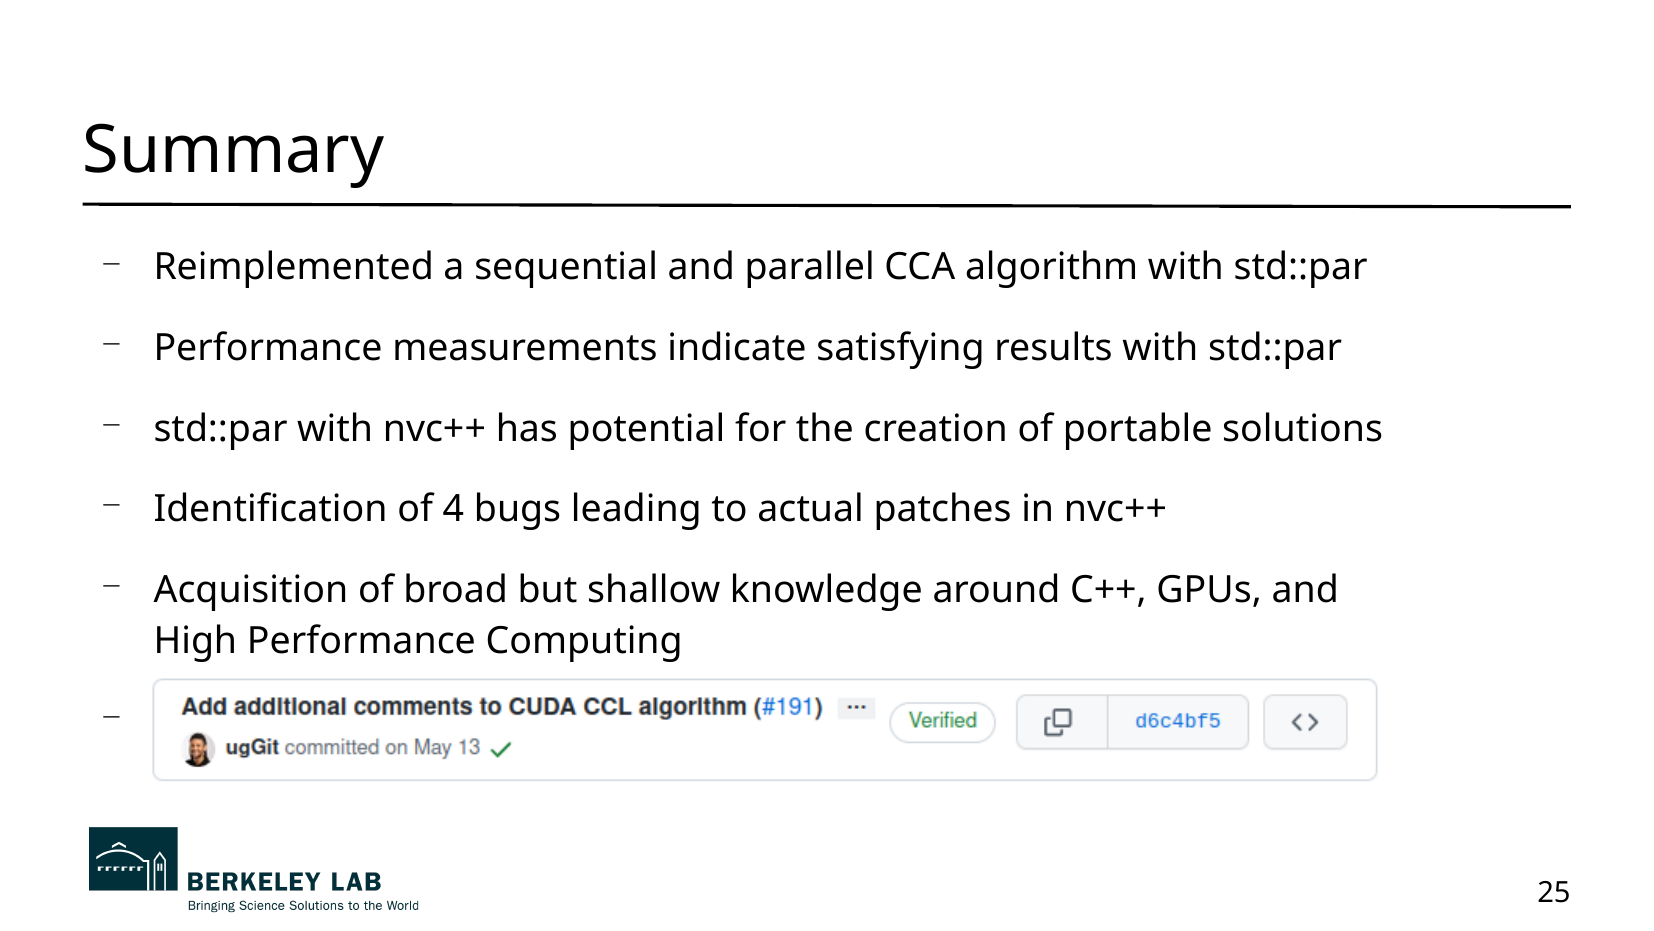

# Summary
Reimplemented a sequential and parallel CCA algorithm with std::par
Performance measurements indicate satisfying results with std::par
std::par with nvc++ has potential for the creation of portable solutions
Identification of 4 bugs leading to actual patches in nvc++
Acquisition of broad but shallow knowledge around C++, GPUs, and
High Performance Computing
Contribution to traccc
25